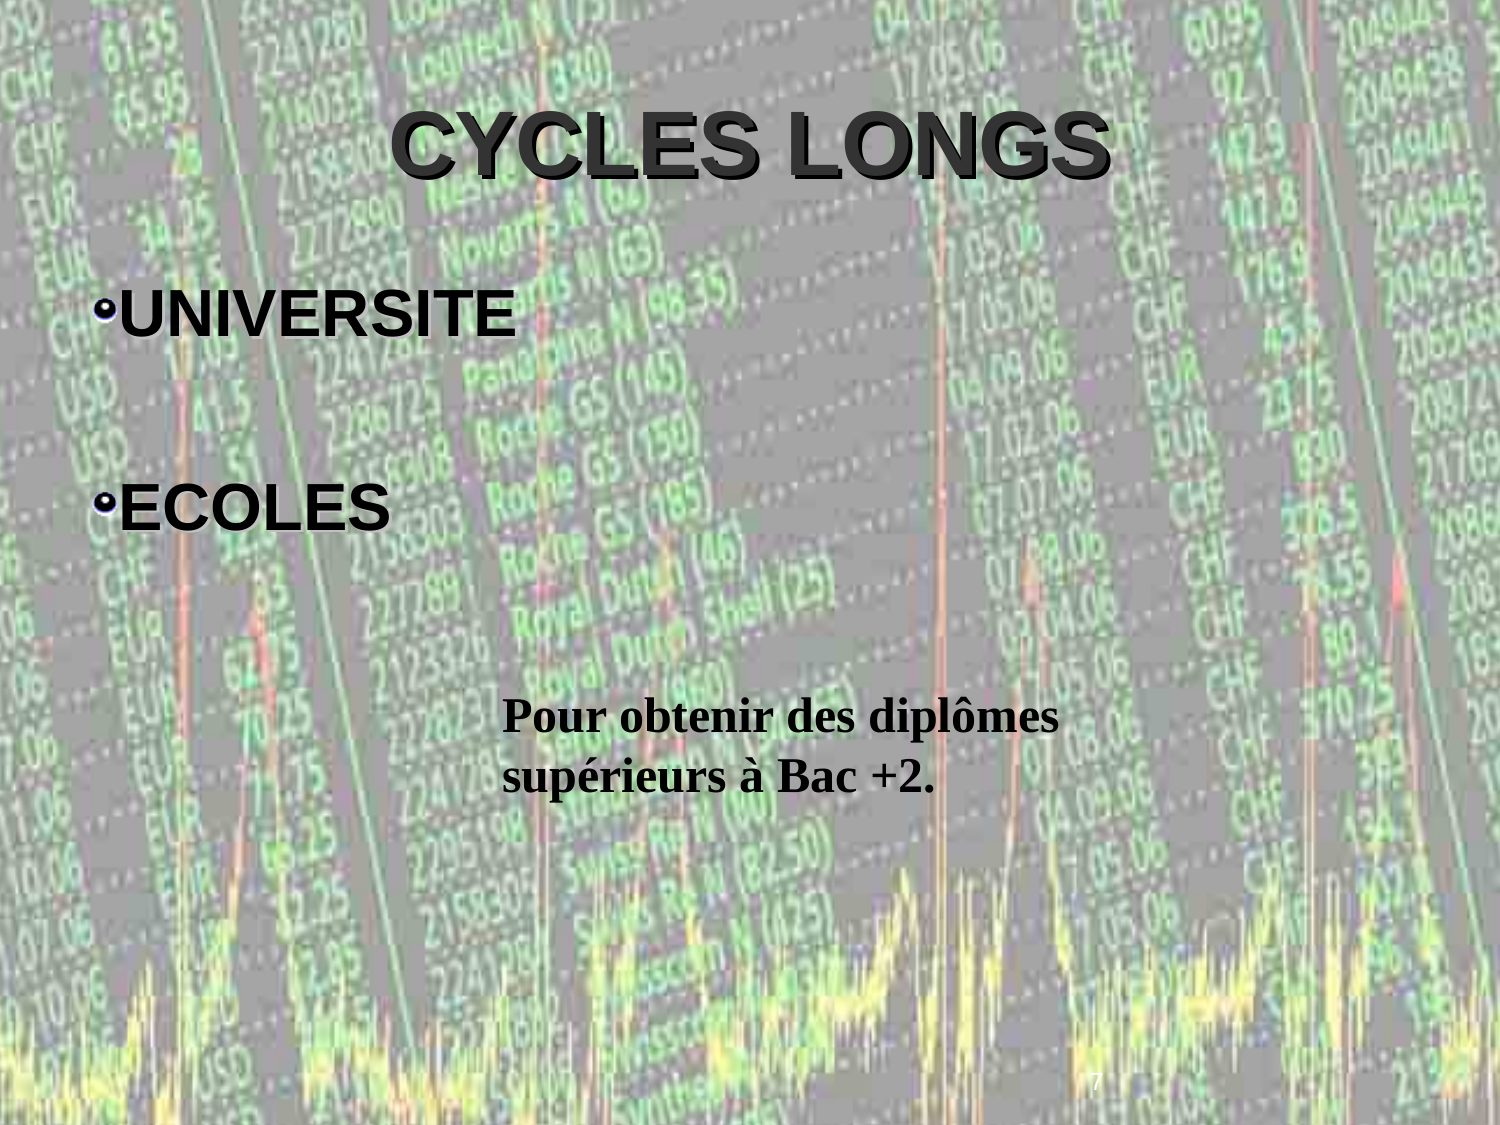

# CYCLES LONGS
UNIVERSITE
ECOLES
Pour obtenir des diplômes supérieurs à Bac +2.